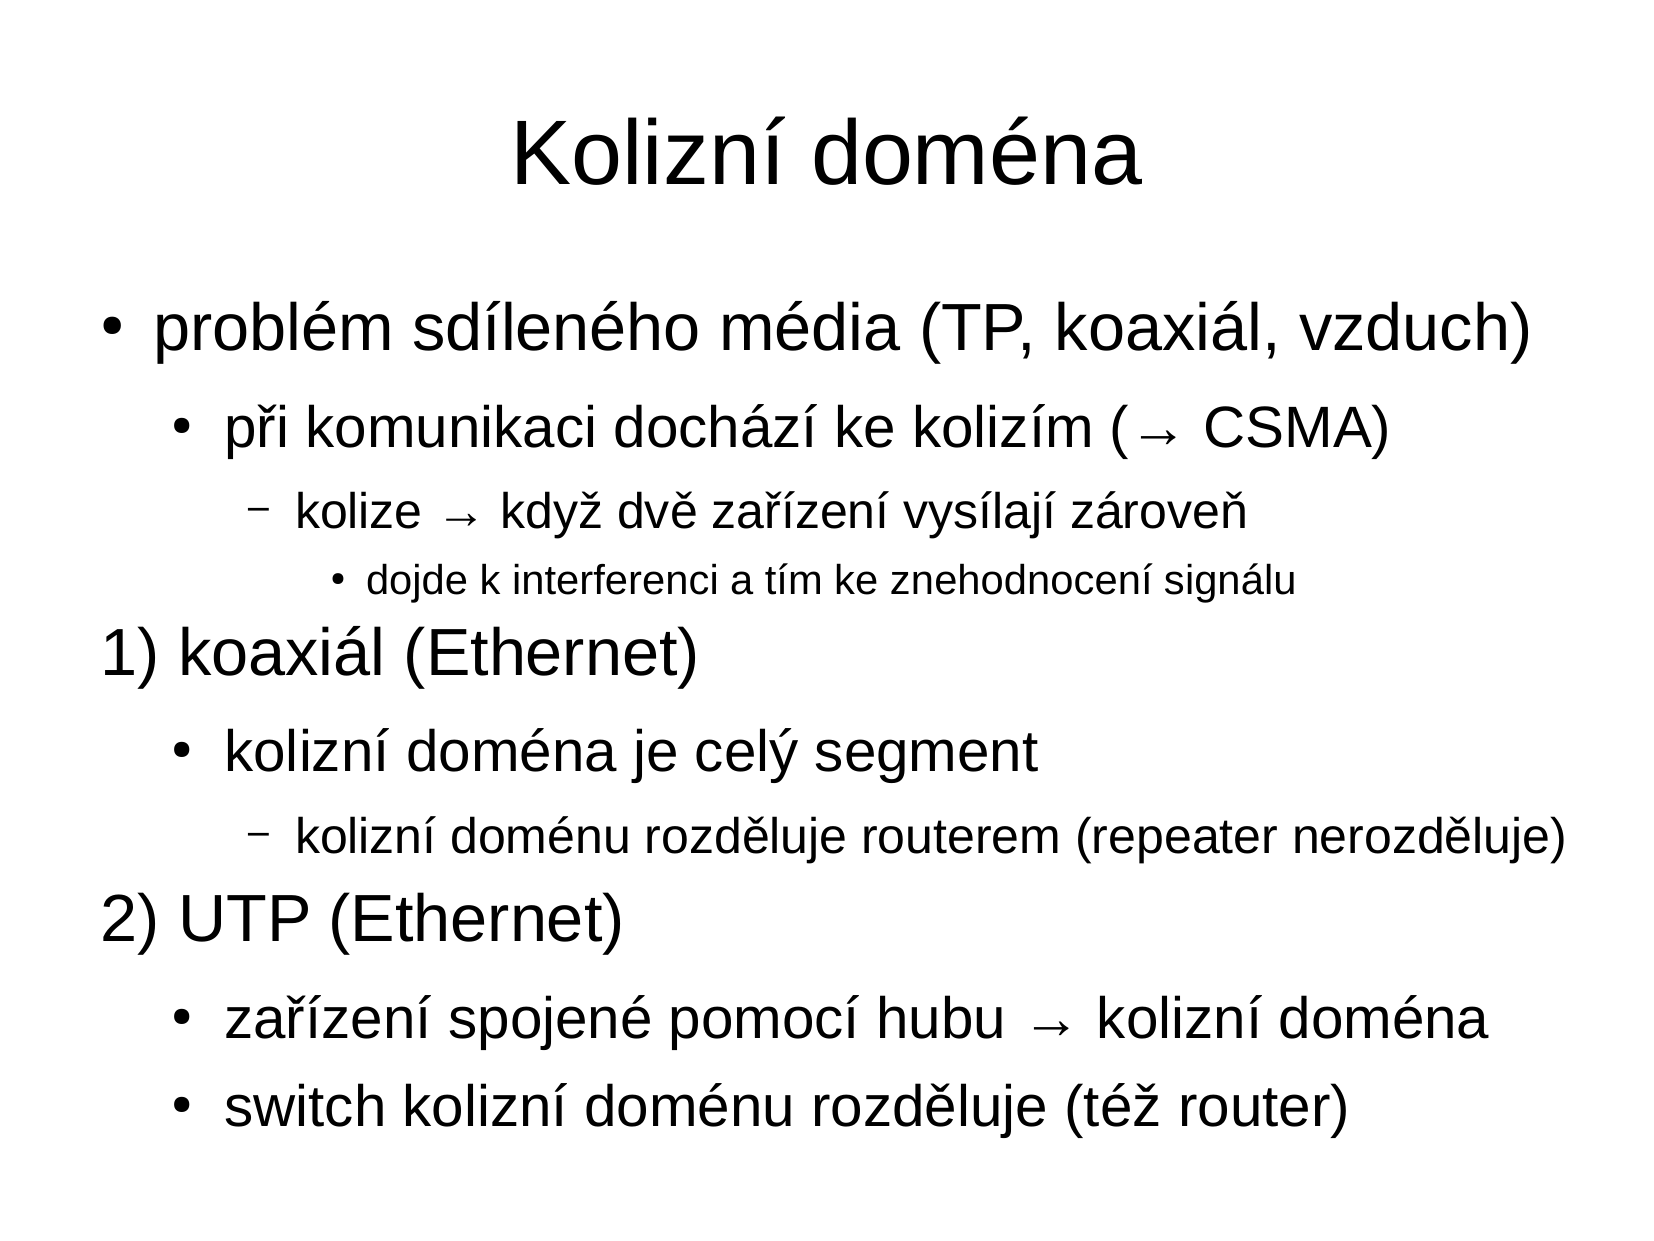

# Kolizní doména
problém sdíleného média (TP, koaxiál, vzduch)
při komunikaci dochází ke kolizím (→ CSMA)
kolize → když dvě zařízení vysílají zároveň
dojde k interferenci a tím ke znehodnocení signálu
 koaxiál (Ethernet)
kolizní doména je celý segment
kolizní doménu rozděluje routerem (repeater nerozděluje)
 UTP (Ethernet)
zařízení spojené pomocí hubu → kolizní doména
switch kolizní doménu rozděluje (též router)